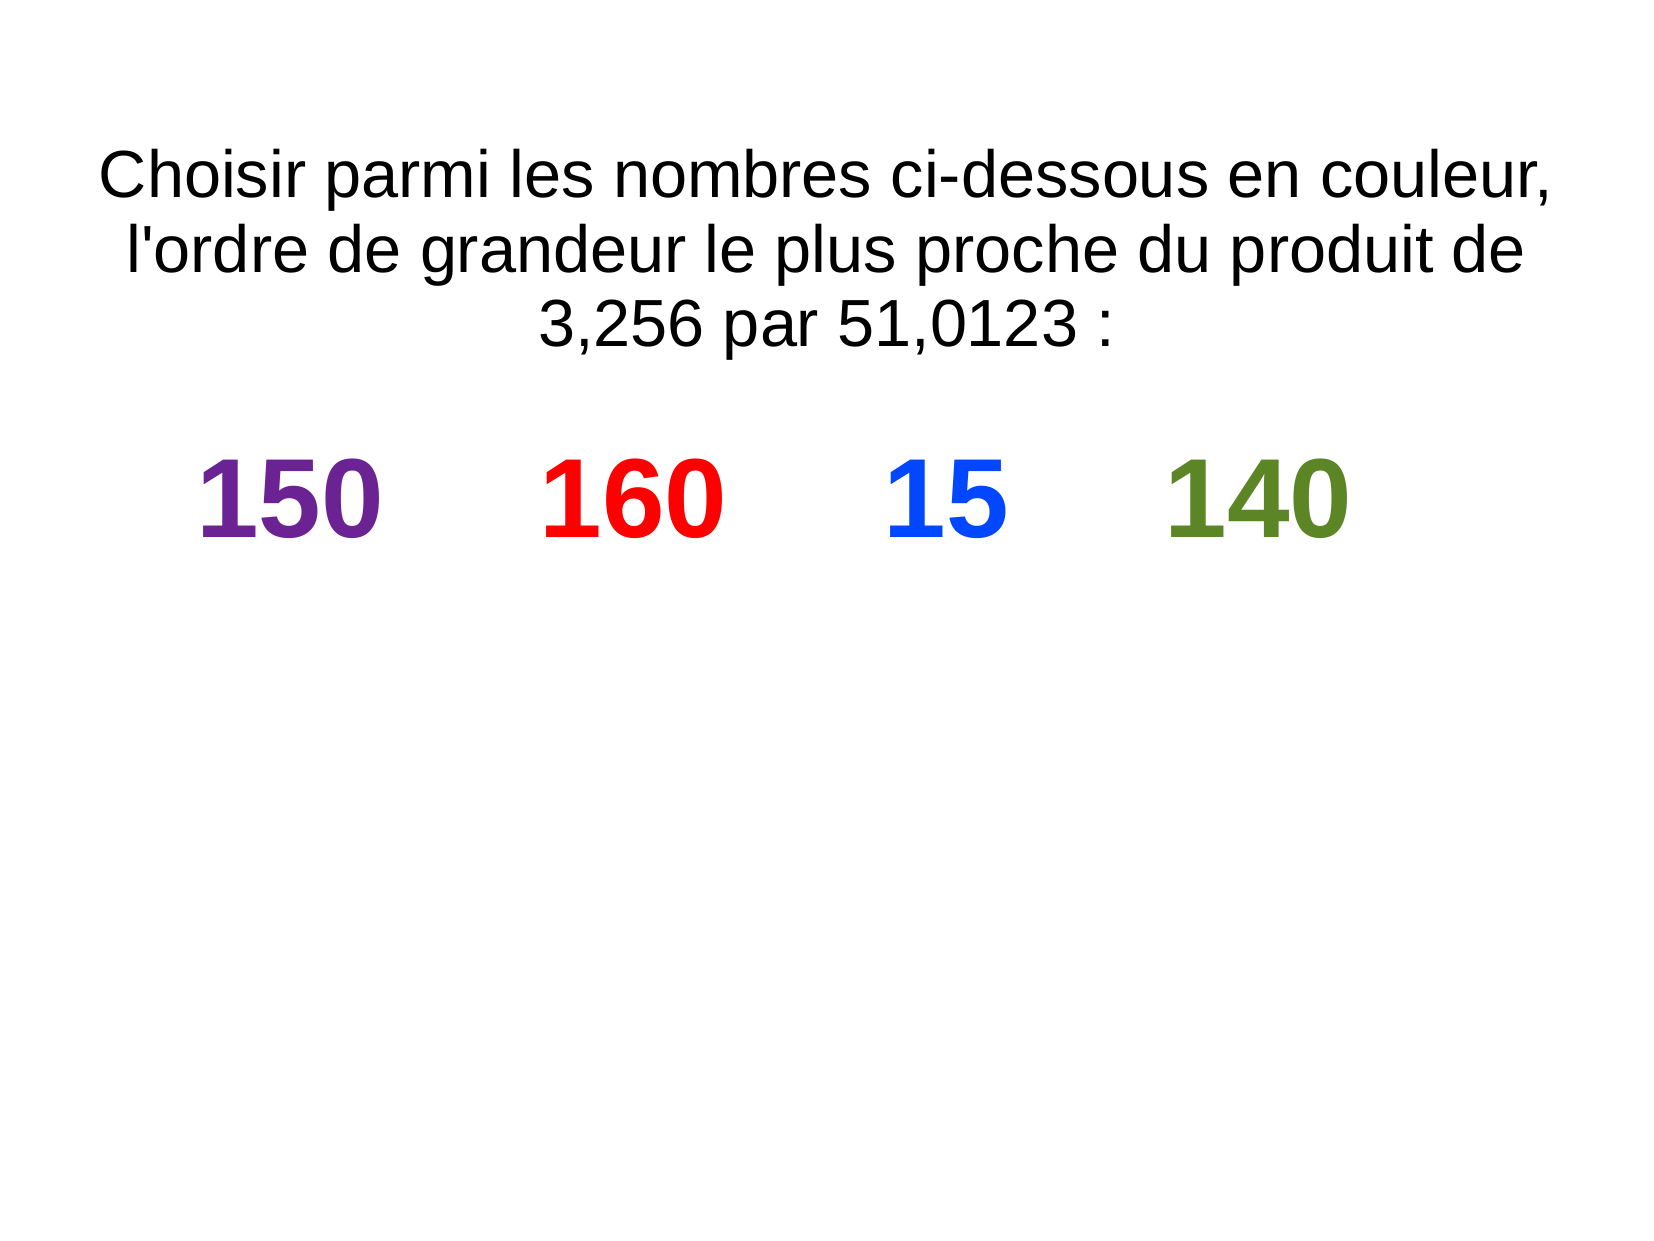

# Choisir parmi les nombres ci-dessous en couleur, l'ordre de grandeur le plus proche du produit de 3,256 par 51,0123 :
150 160 15 140